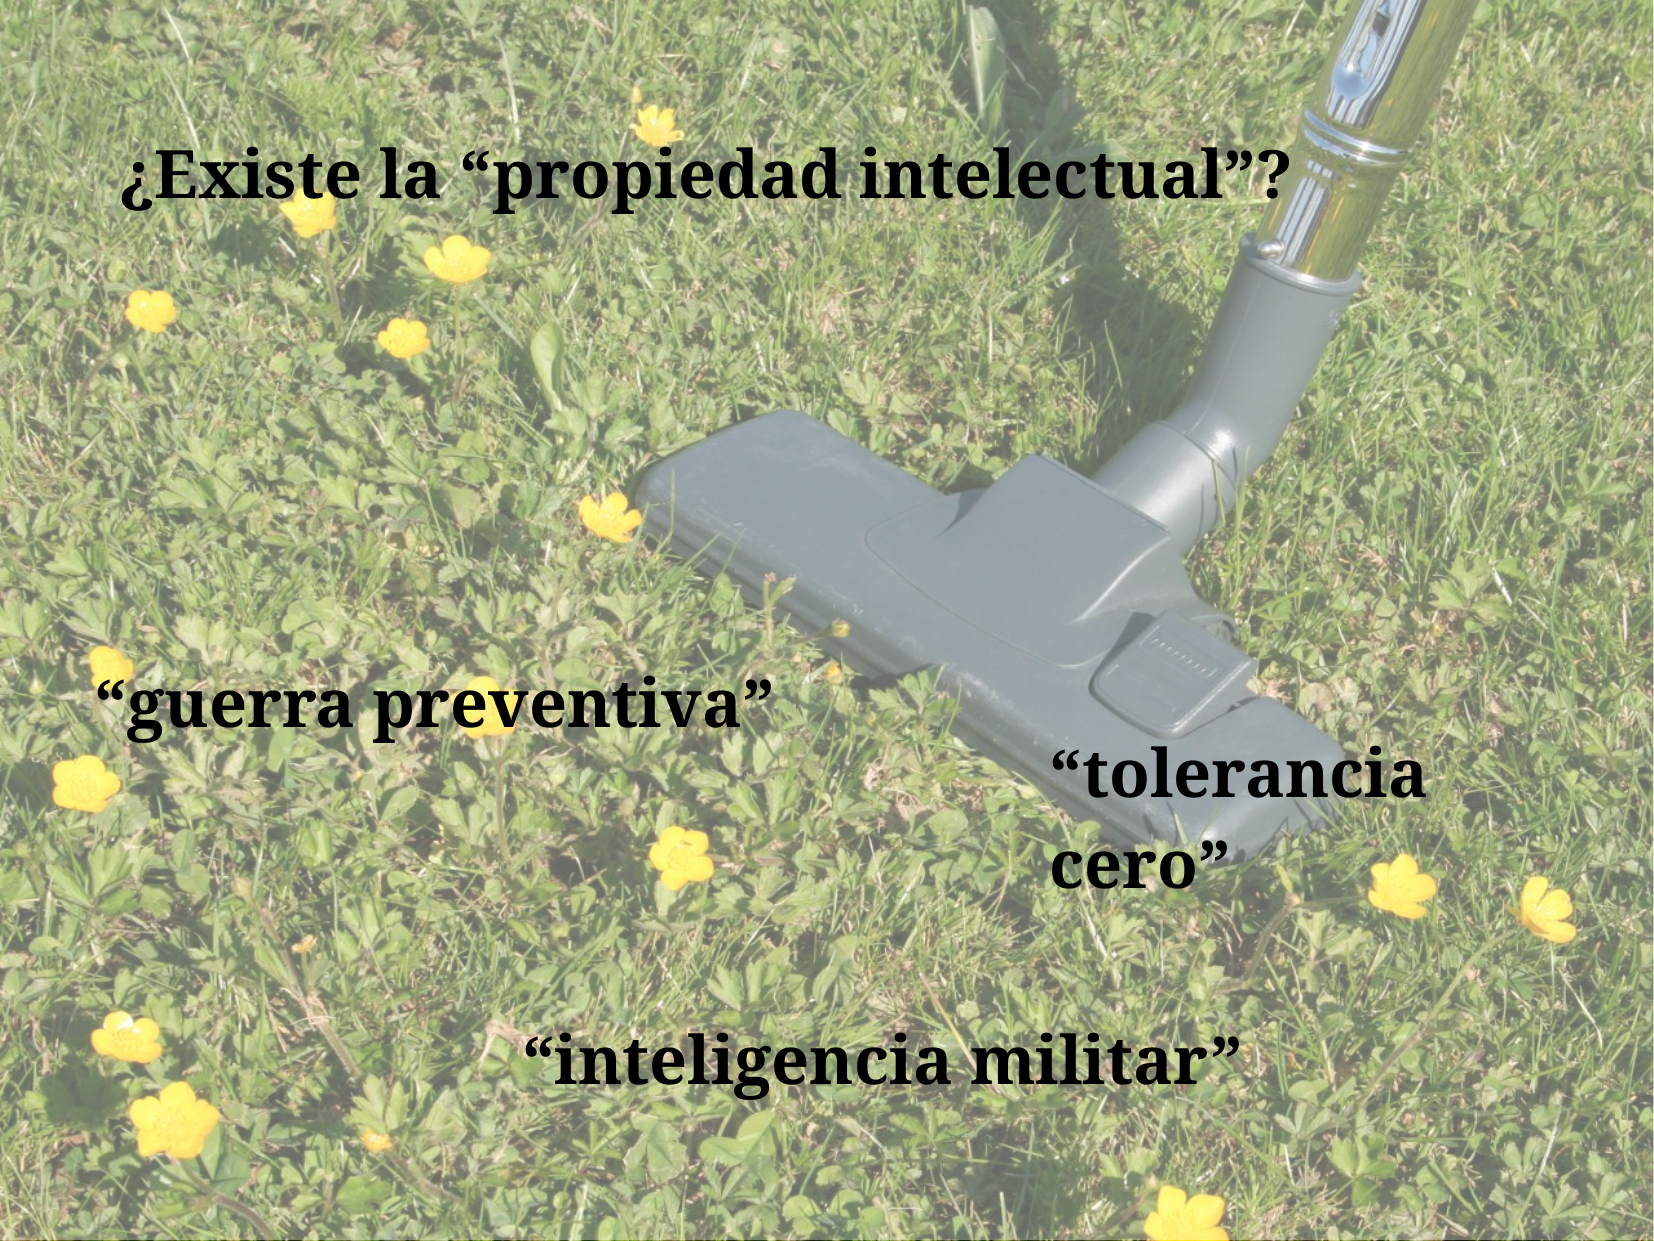

¿Existe la “propiedad intelectual”?
“guerra preventiva”
“tolerancia cero”
“inteligencia militar”